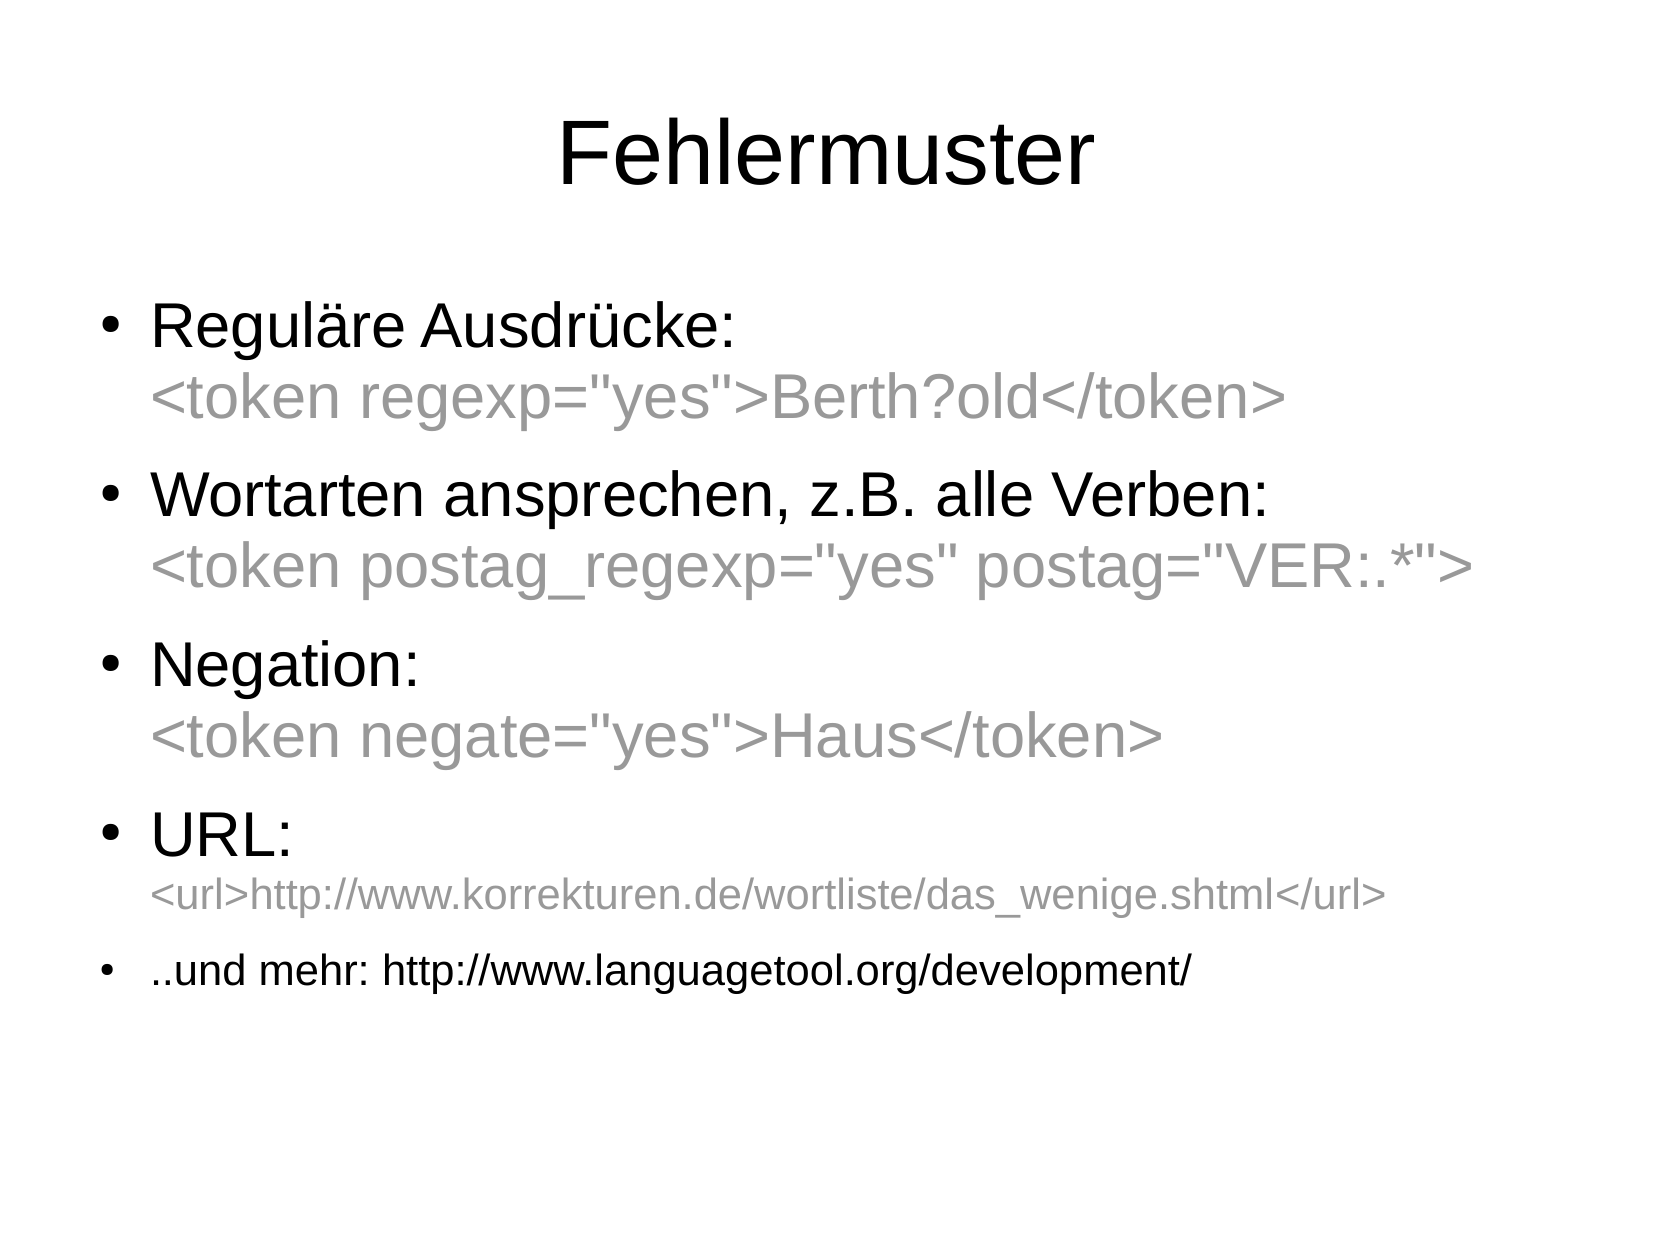

# Fehlermuster
Reguläre Ausdrücke:
<token regexp="yes">Berth?old</token>
Wortarten ansprechen, z.B. alle Verben:
<token postag_regexp="yes" postag="VER:.*">
Negation:
<token negate="yes">Haus</token>
URL:
<url>http://www.korrekturen.de/wortliste/das_wenige.shtml</url>
..und mehr: http://www.languagetool.org/development/